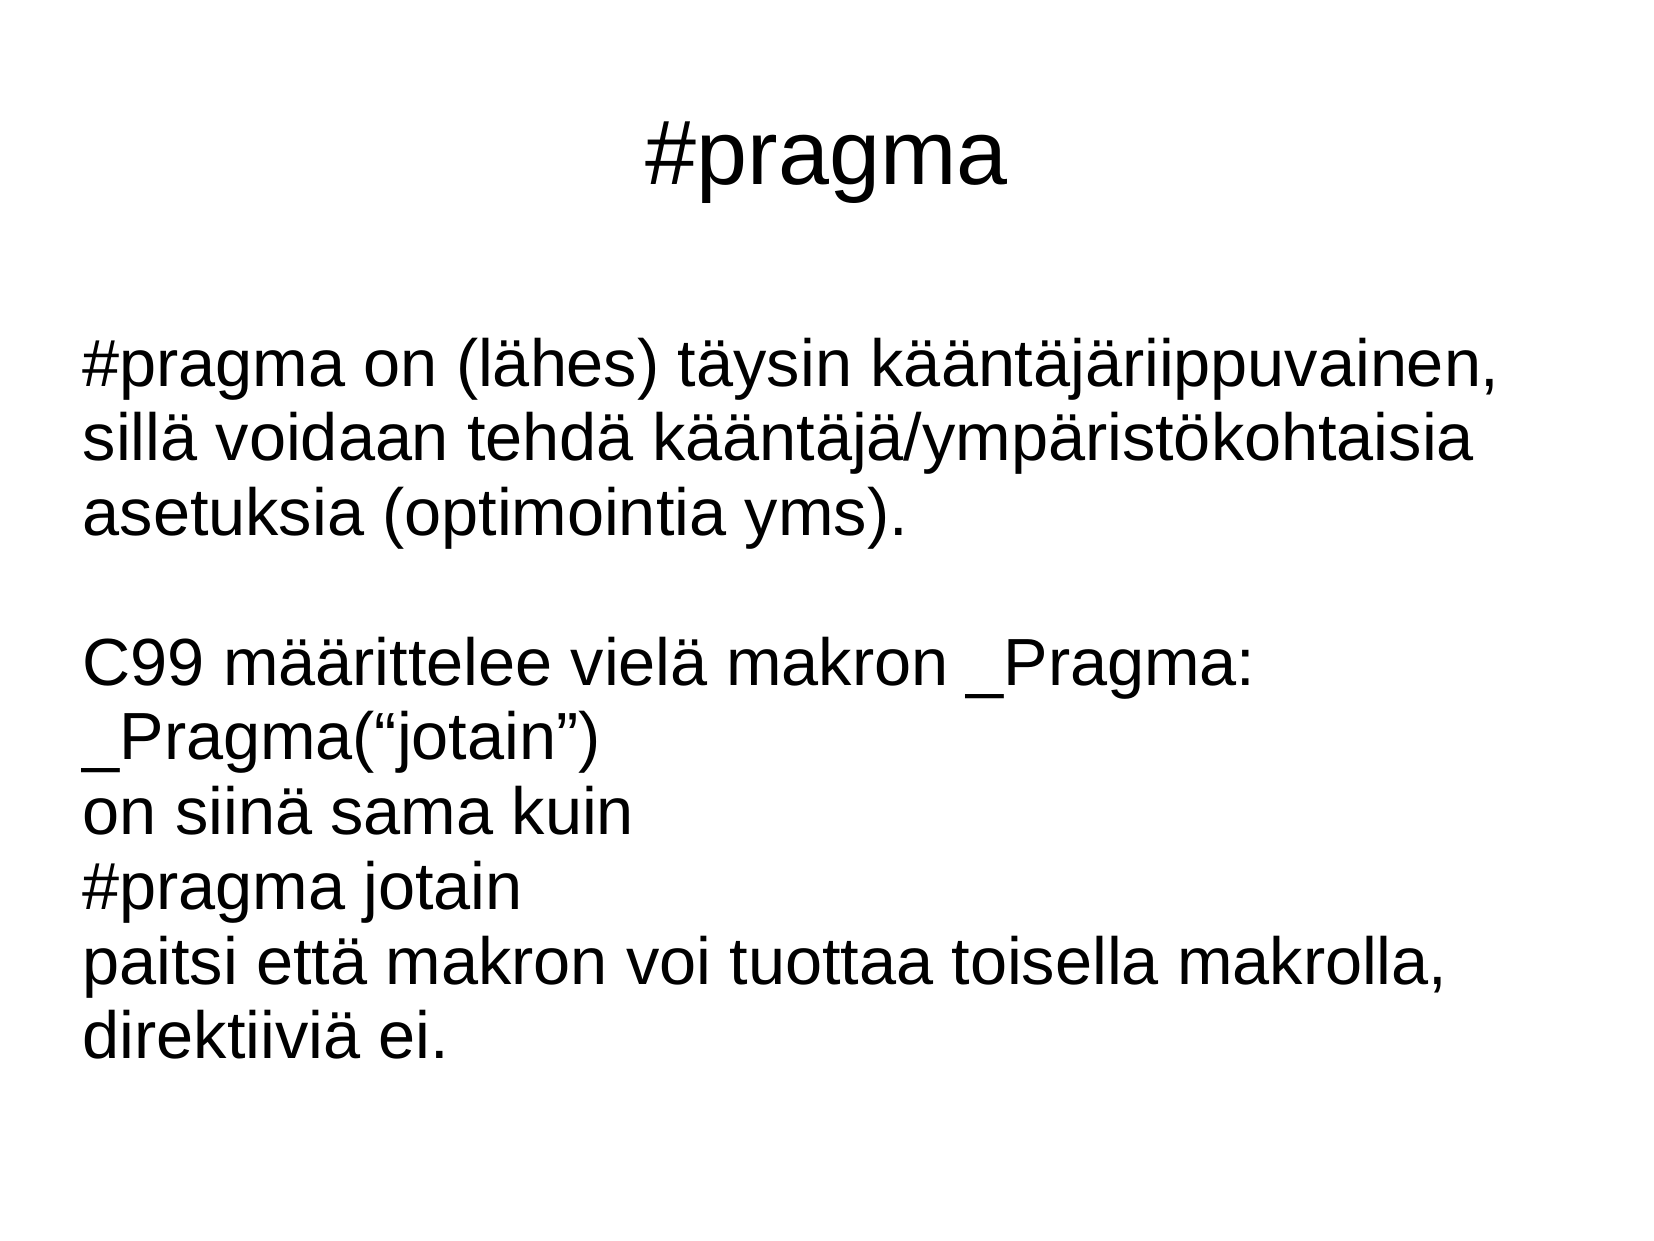

# #pragma
#pragma on (lähes) täysin kääntäjäriippuvainen, sillä voidaan tehdä kääntäjä/ympäristökohtaisia asetuksia (optimointia yms).
C99 määrittelee vielä makron _Pragma:
_Pragma(“jotain”)
on siinä sama kuin
#pragma jotain
paitsi että makron voi tuottaa toisella makrolla, direktiiviä ei.